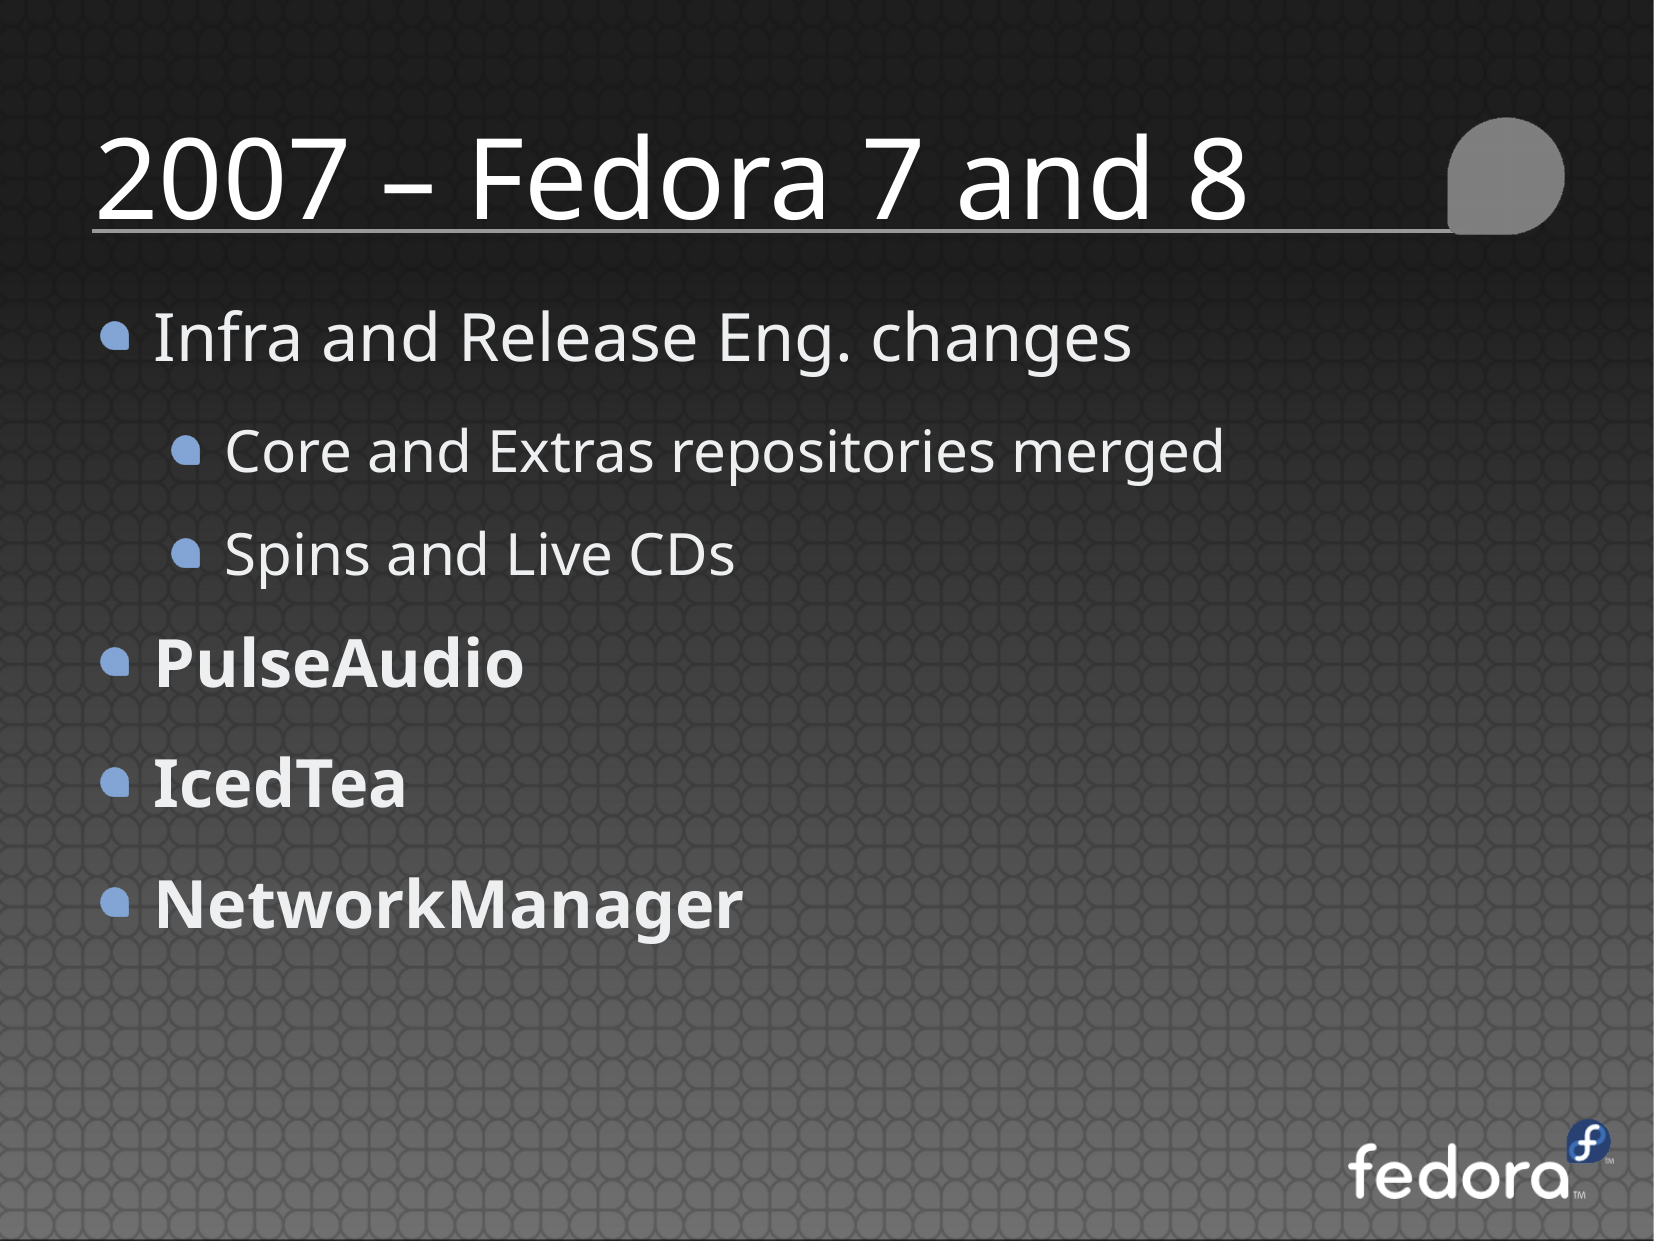

# 2007 – Fedora 7 and 8
Infra and Release Eng. changes
Core and Extras repositories merged
Spins and Live CDs
PulseAudio
IcedTea
NetworkManager